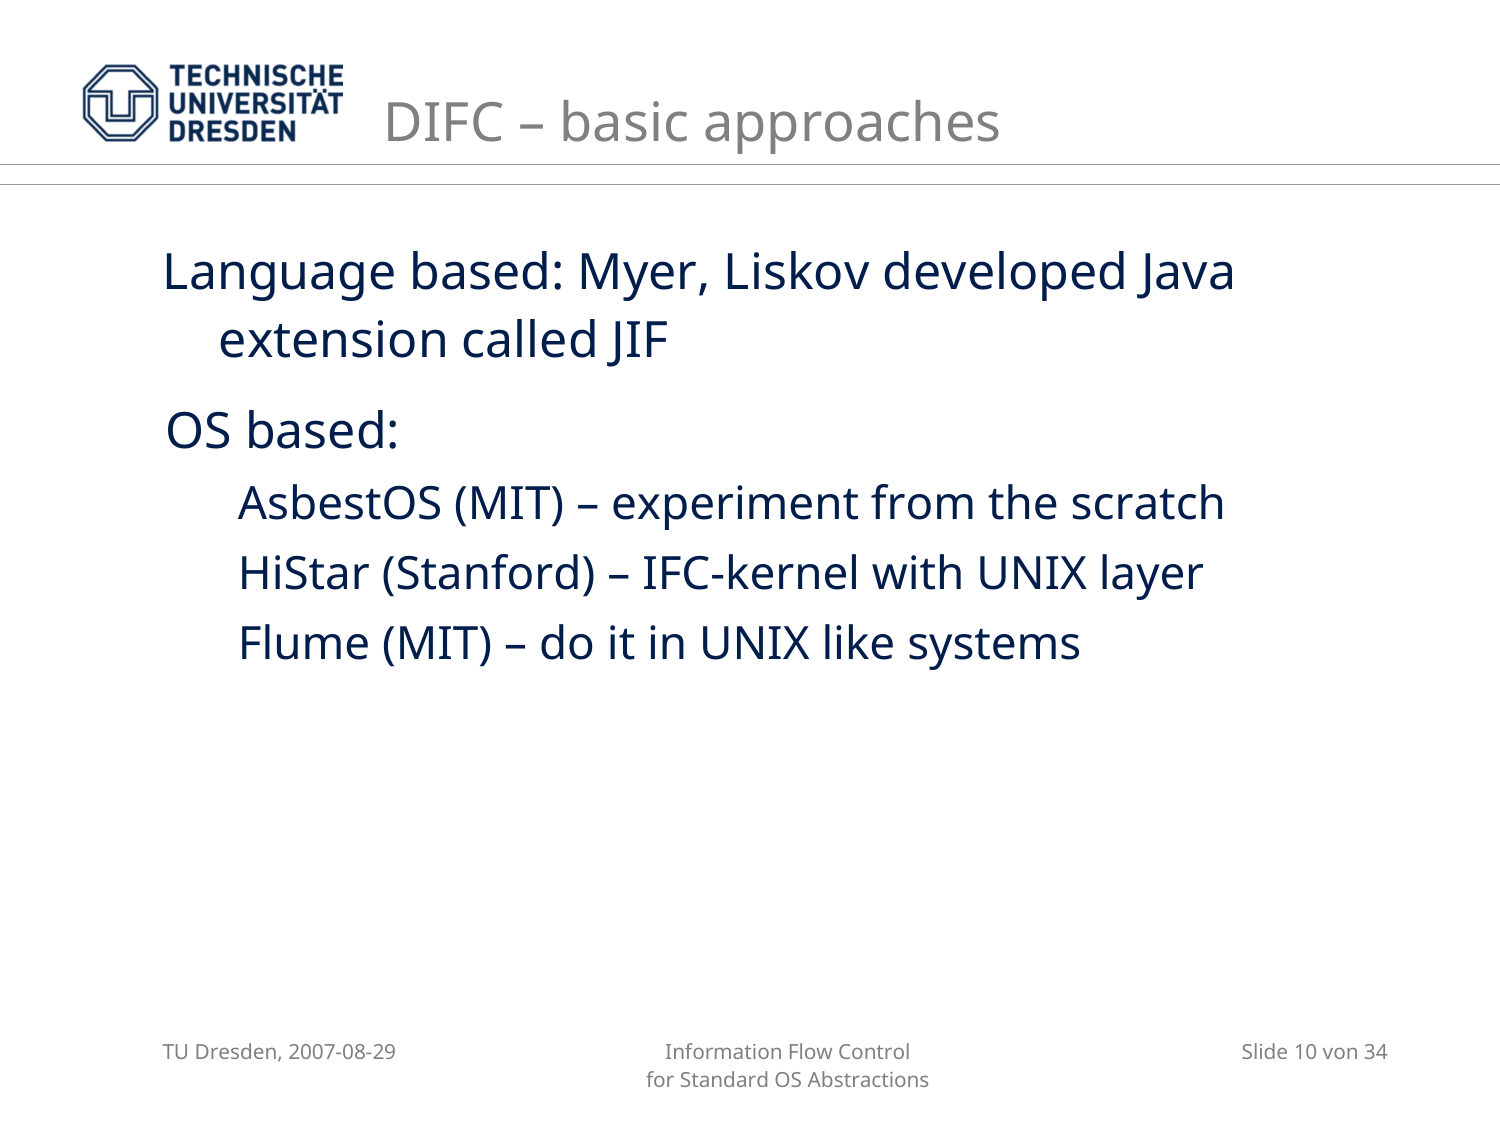

# DIFC – basic approaches
Language based: Myer, Liskov developed Java extension called JIF
OS based:
AsbestOS (MIT) – experiment from the scratch
HiStar (Stanford) – IFC-kernel with UNIX layer
Flume (MIT) – do it in UNIX like systems
Presentation Title
10